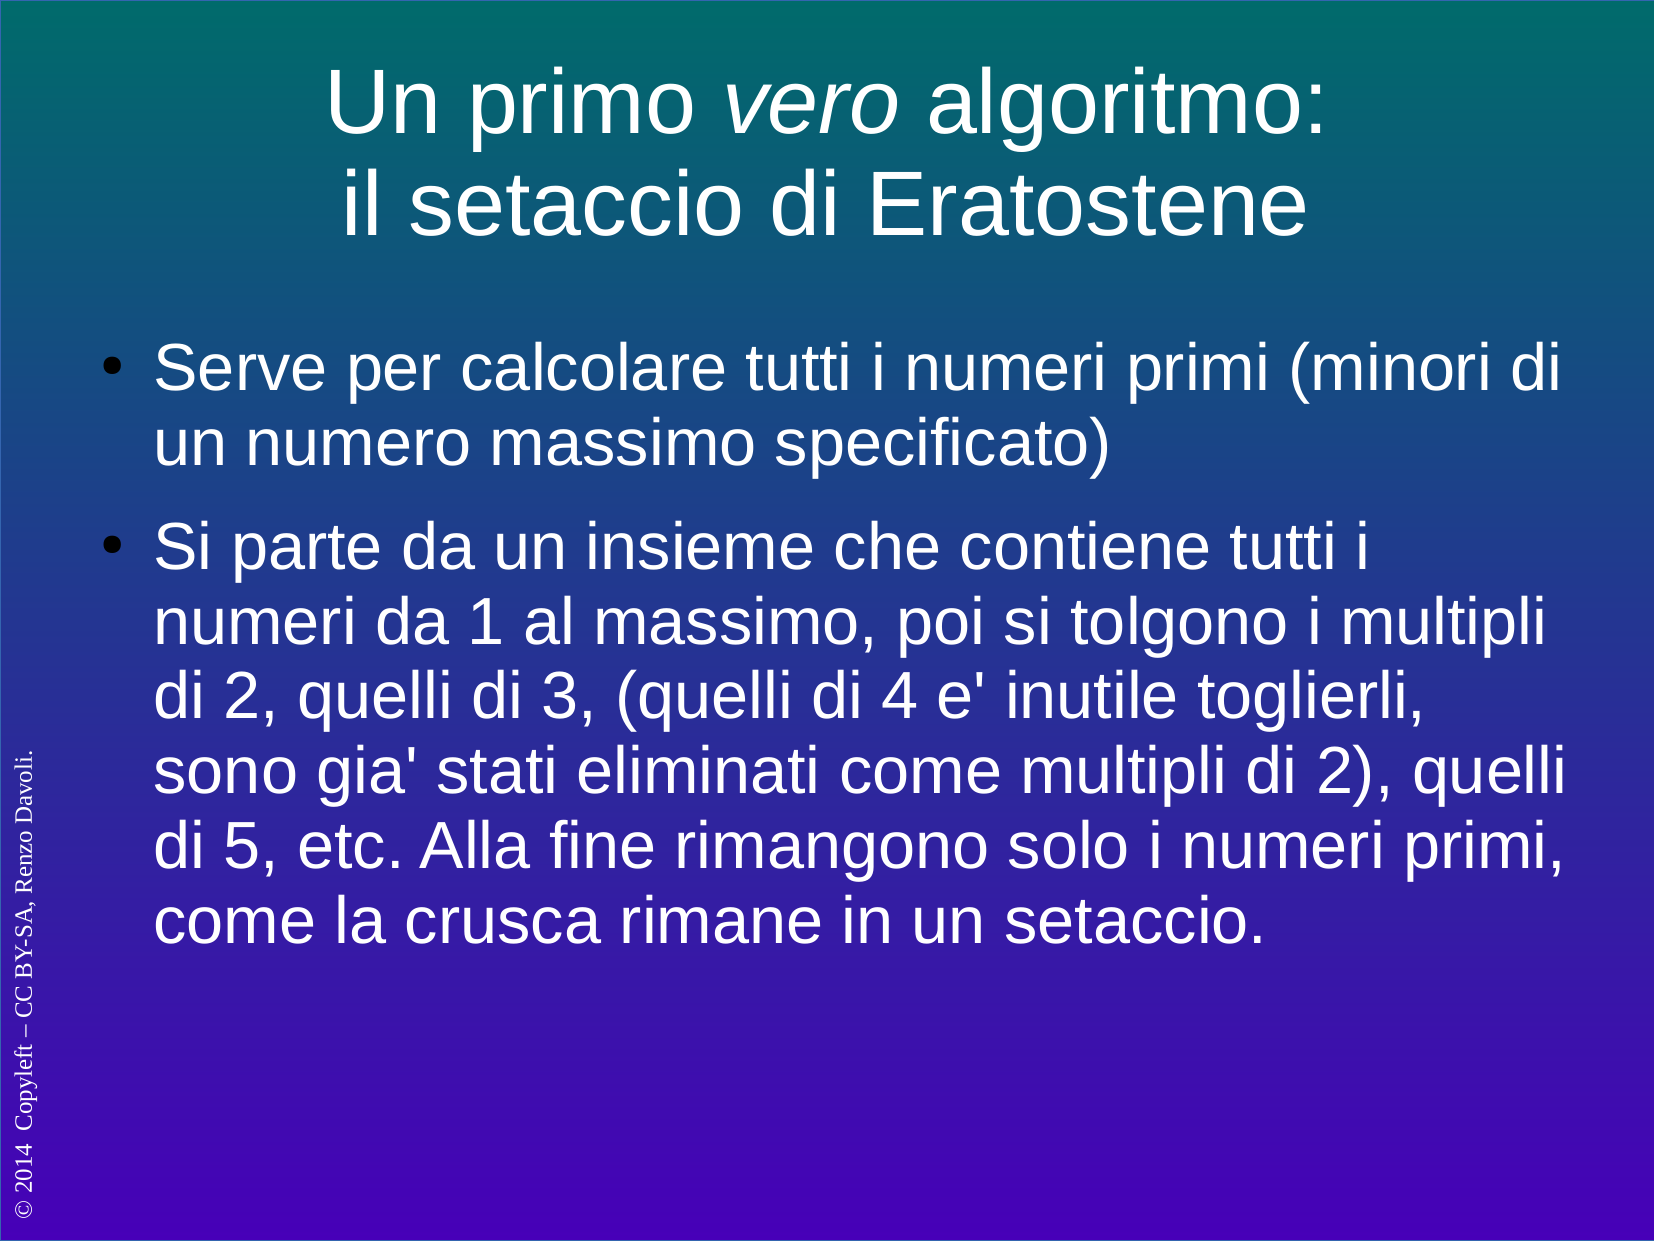

# Un primo vero algoritmo: il setaccio di Eratostene
Serve per calcolare tutti i numeri primi (minori di un numero massimo specificato)
Si parte da un insieme che contiene tutti i numeri da 1 al massimo, poi si tolgono i multipli di 2, quelli di 3, (quelli di 4 e' inutile toglierli, sono gia' stati eliminati come multipli di 2), quelli di 5, etc. Alla fine rimangono solo i numeri primi, come la crusca rimane in un setaccio.